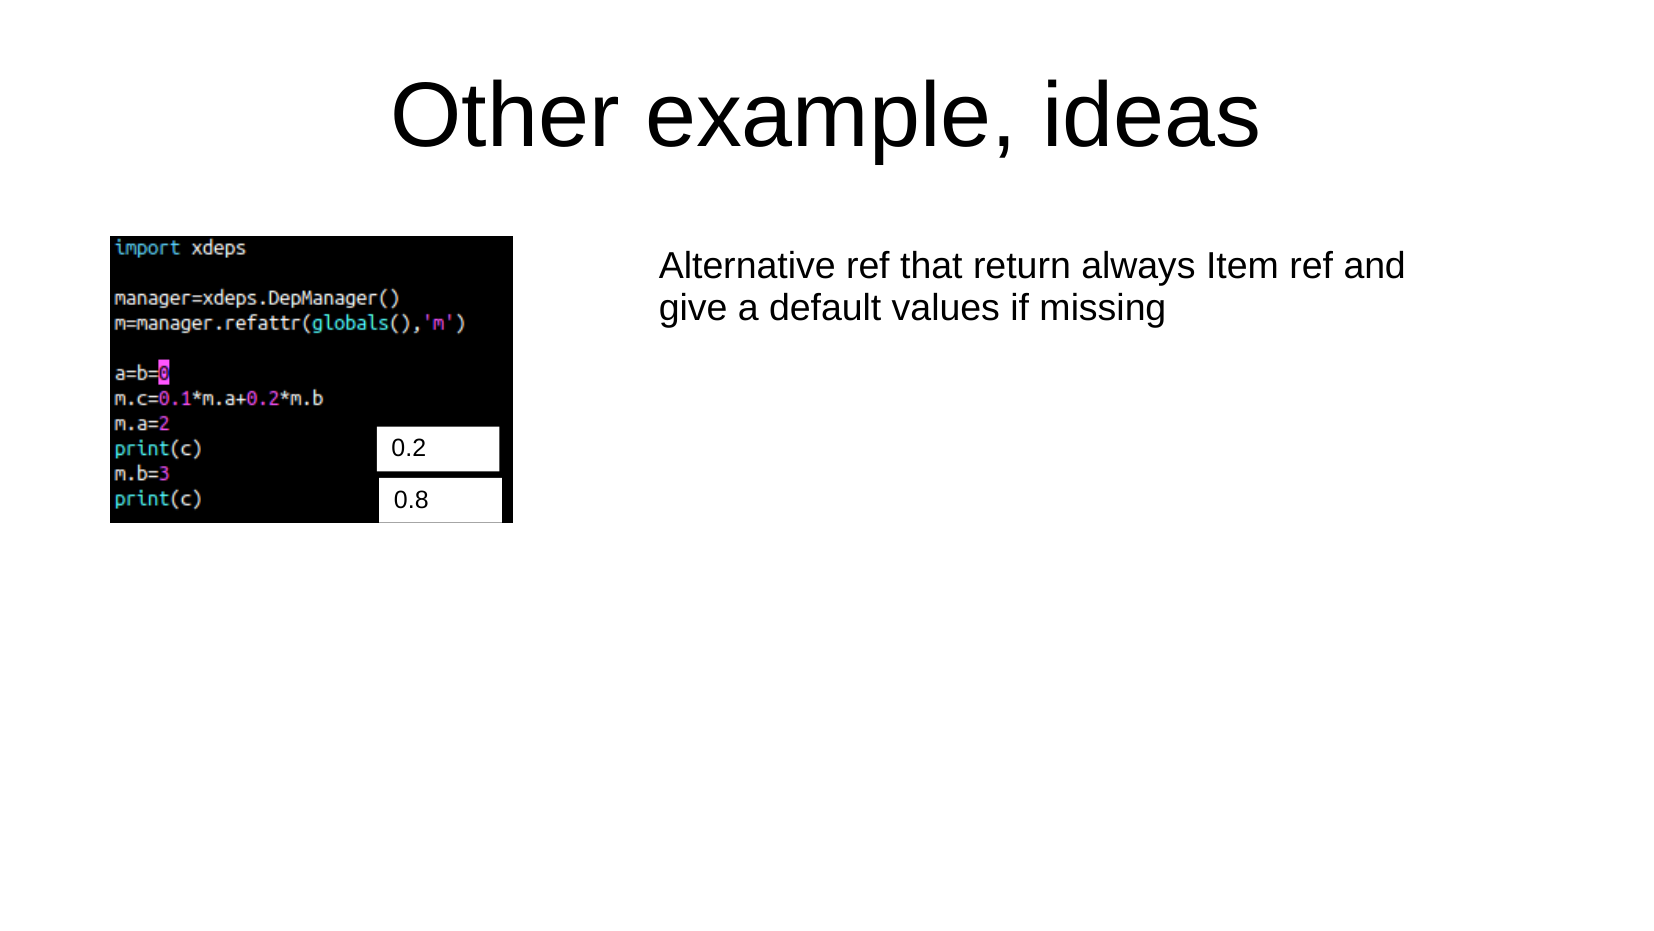

# Other example, ideas
Alternative ref that return always Item ref and give a default values if missing
0.2
0.8